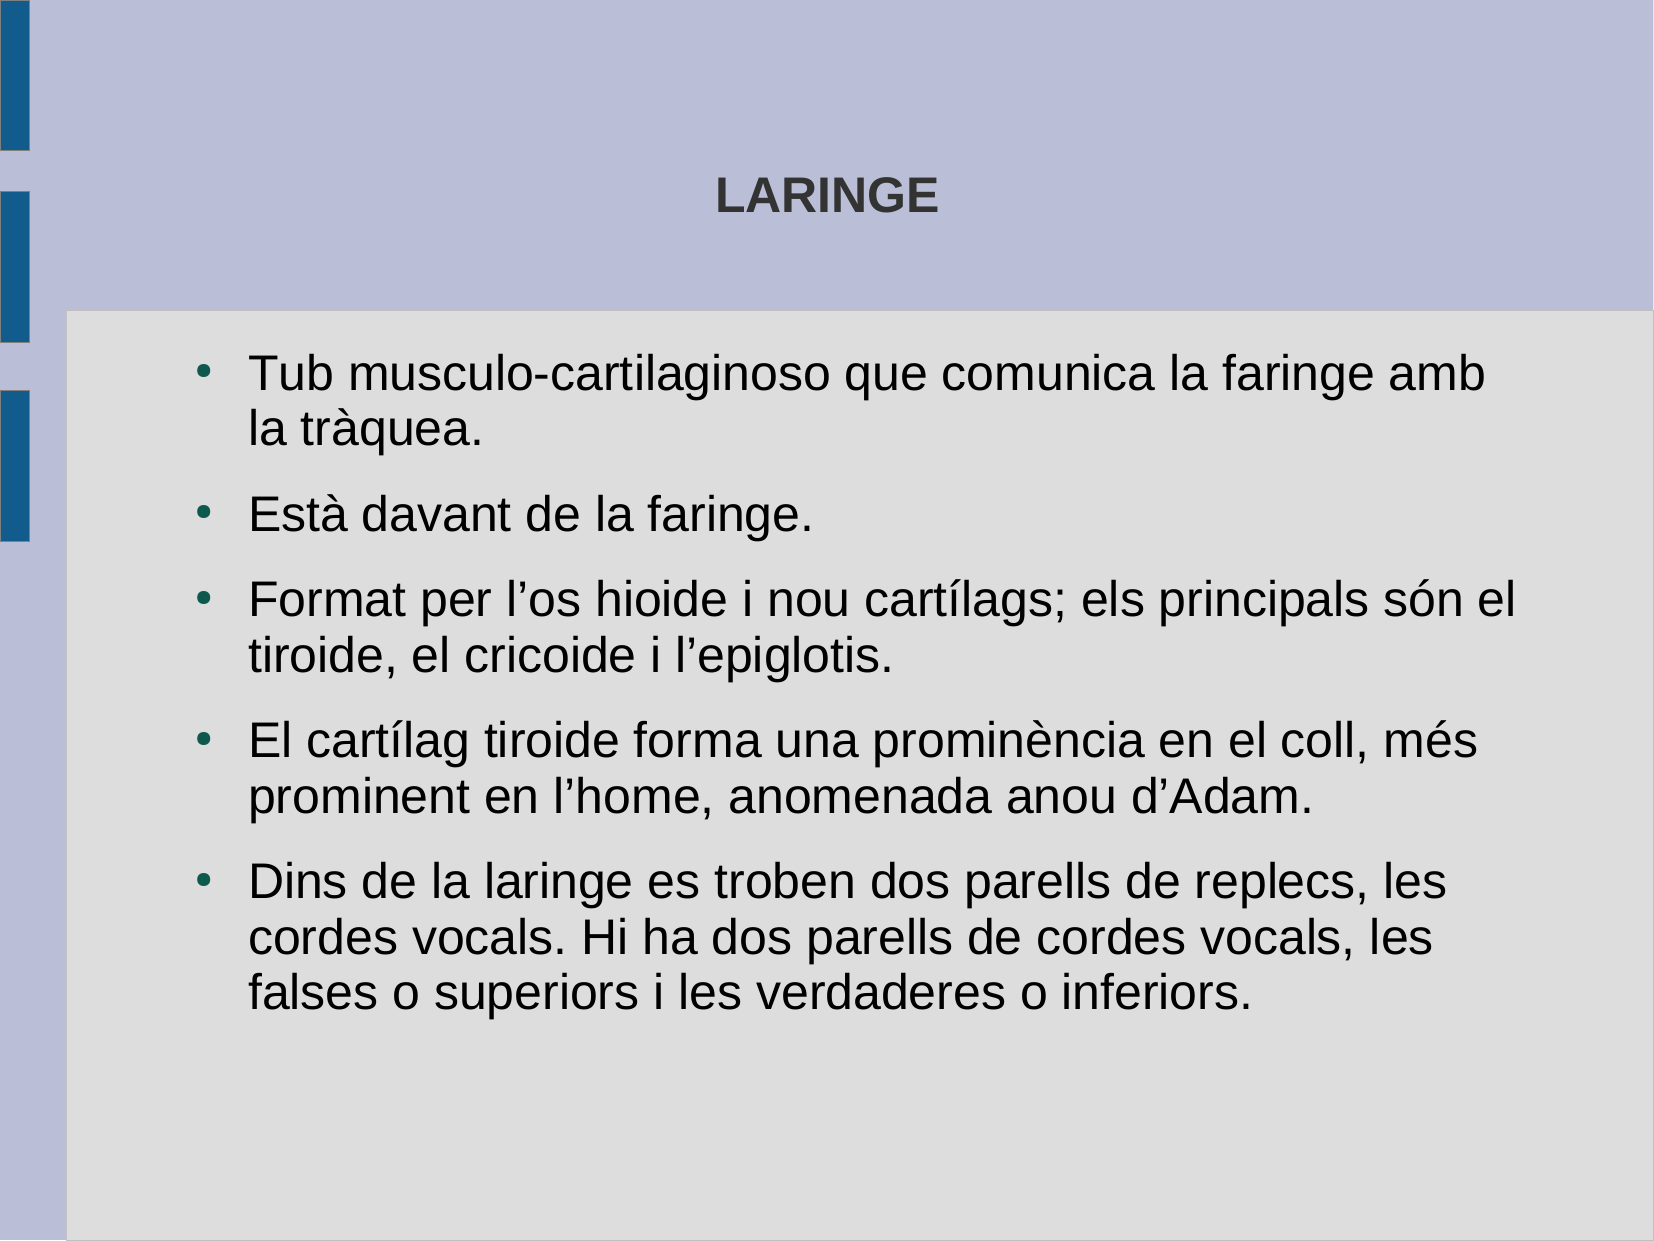

# LARINGE
Tub musculo-cartilaginoso que comunica la faringe amb la tràquea.
Està davant de la faringe.
Format per l’os hioide i nou cartílags; els principals són el tiroide, el cricoide i l’epiglotis.
El cartílag tiroide forma una prominència en el coll, més prominent en l’home, anomenada anou d’Adam.
Dins de la laringe es troben dos parells de replecs, les cordes vocals. Hi ha dos parells de cordes vocals, les falses o superiors i les verdaderes o inferiors.